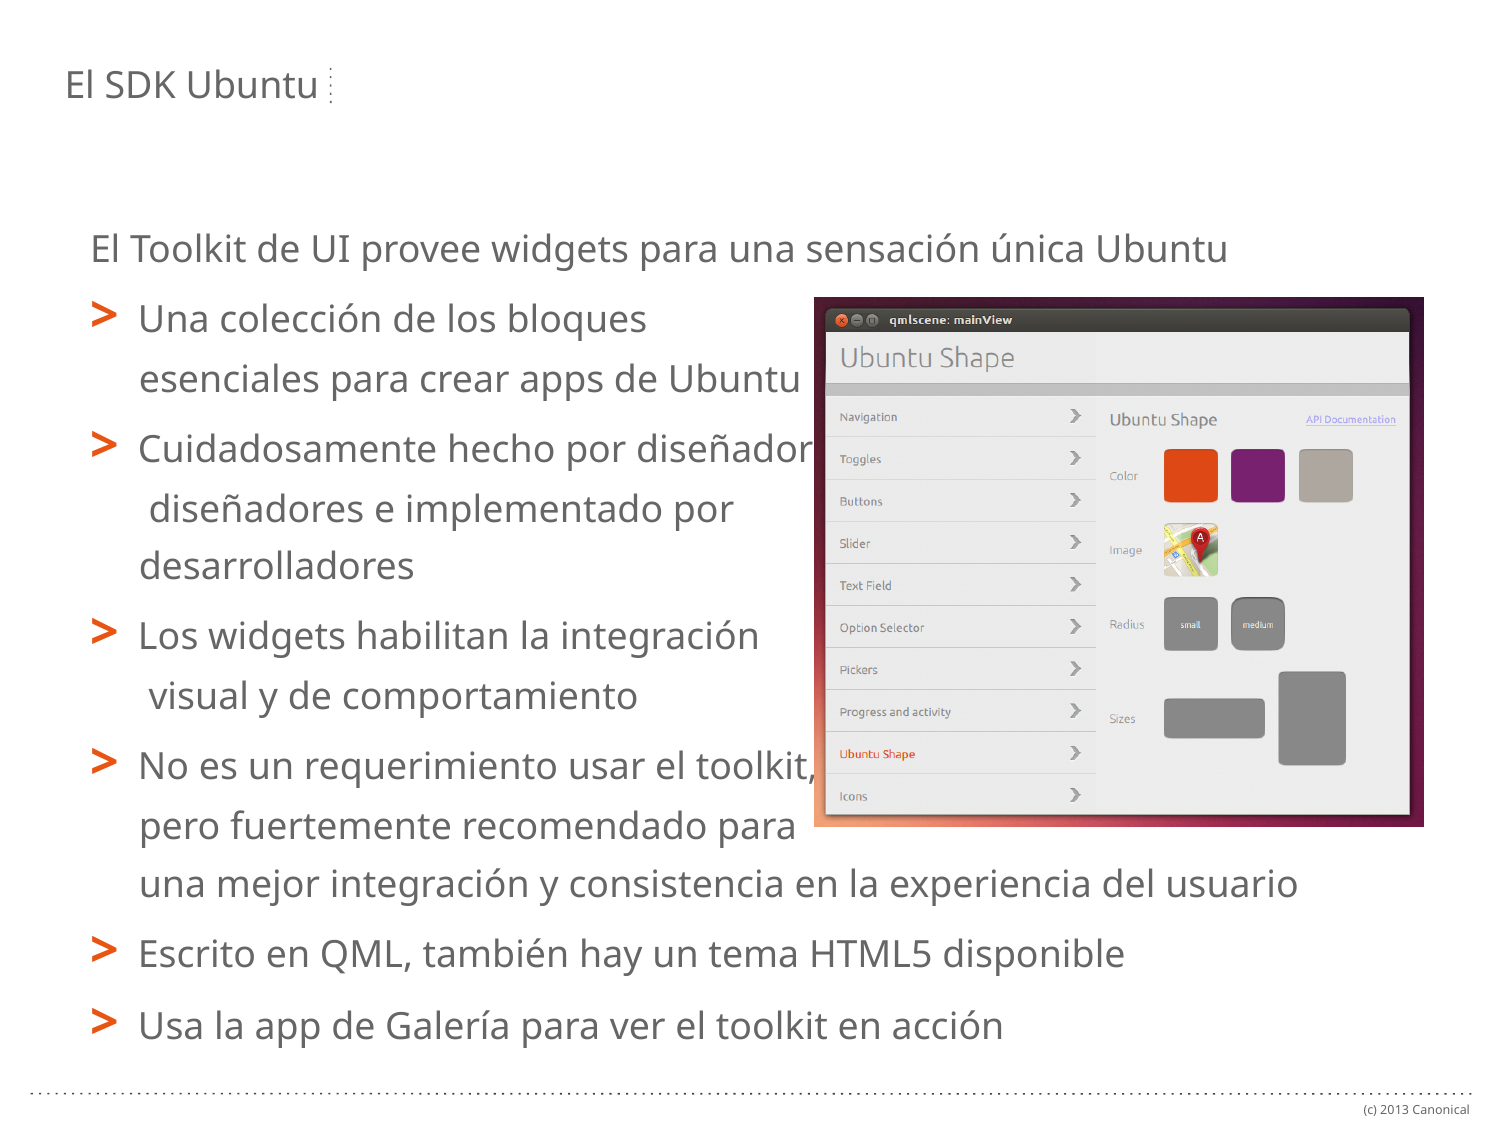

El SDK Ubuntu
# El Toolkit de UI provee widgets para una sensación única Ubuntu
> Una colección de los bloques
 esenciales para crear apps de Ubuntu
> Cuidadosamente hecho por diseñadores
 diseñadores e implementado por
 desarrolladores
> Los widgets habilitan la integración
 visual y de comportamiento
> No es un requerimiento usar el toolkit,
 pero fuertemente recomendado para
 una mejor integración y consistencia en la experiencia del usuario
> Escrito en QML, también hay un tema HTML5 disponible
> Usa la app de Galería para ver el toolkit en acción
(c) 2013 Canonical